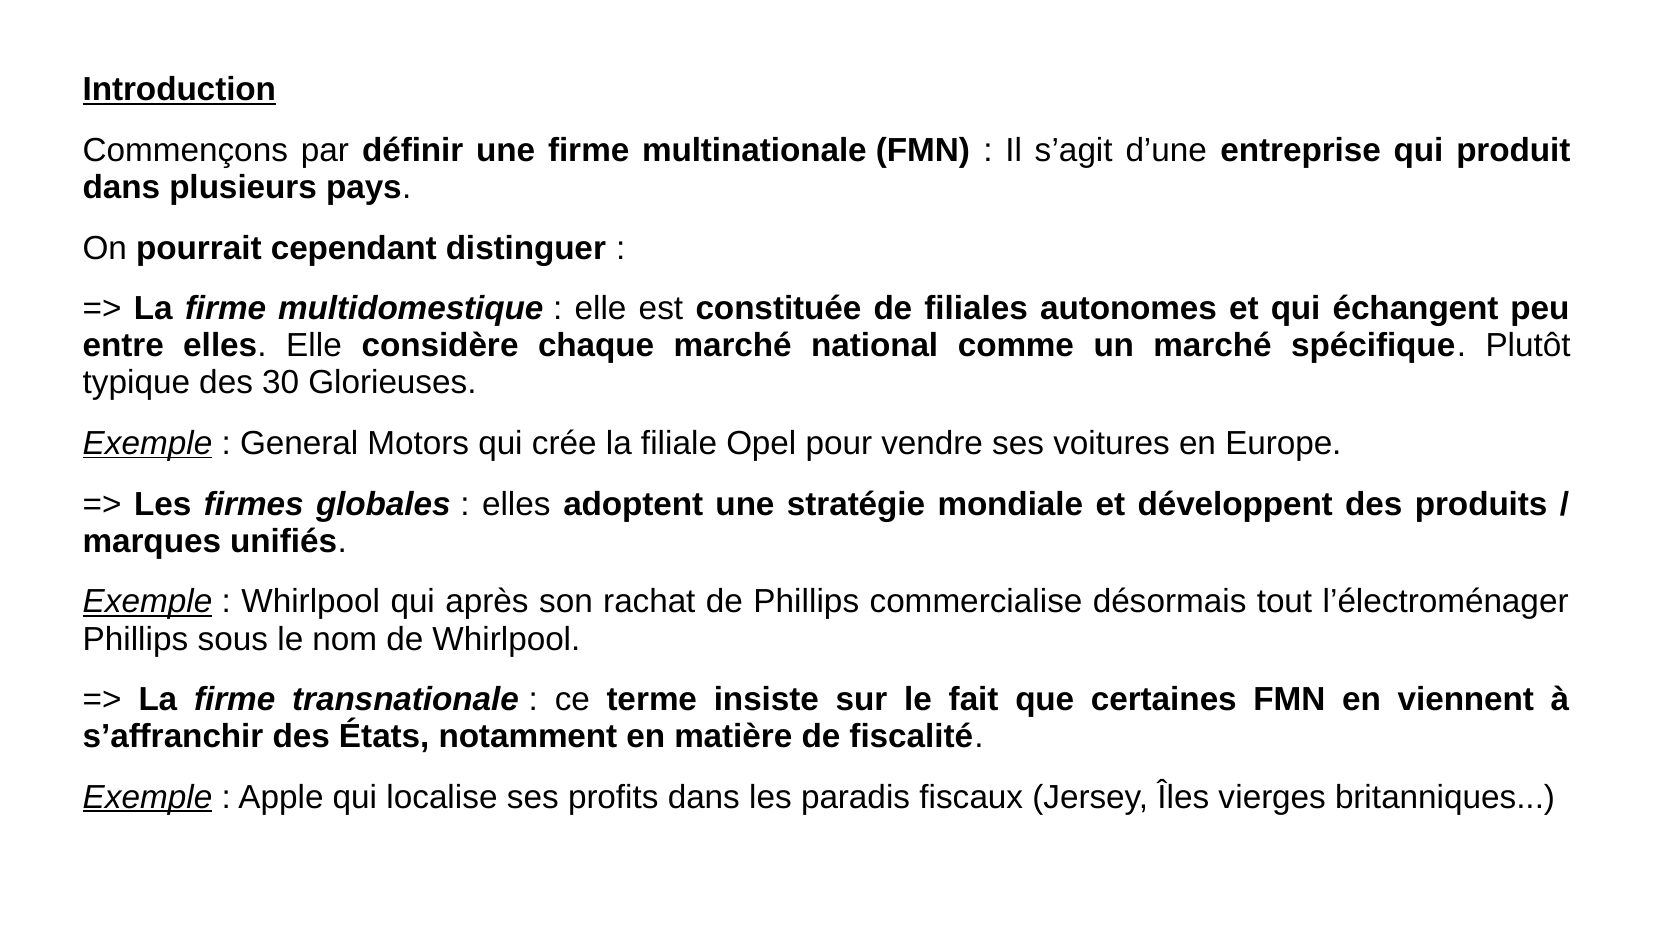

# Introduction
Commençons par définir une firme multinationale (FMN) : Il s’agit d’une entreprise qui produit dans plusieurs pays.
On pourrait cependant distinguer :
=> La firme multidomestique : elle est constituée de filiales autonomes et qui échangent peu entre elles. Elle considère chaque marché national comme un marché spécifique. Plutôt typique des 30 Glorieuses.
Exemple : General Motors qui crée la filiale Opel pour vendre ses voitures en Europe.
=> Les firmes globales : elles adoptent une stratégie mondiale et développent des produits / marques unifiés.
Exemple : Whirlpool qui après son rachat de Phillips commercialise désormais tout l’électroménager Phillips sous le nom de Whirlpool.
=> La firme transnationale : ce terme insiste sur le fait que certaines FMN en viennent à s’affranchir des États, notamment en matière de fiscalité.
Exemple : Apple qui localise ses profits dans les paradis fiscaux (Jersey, Îles vierges britanniques...)